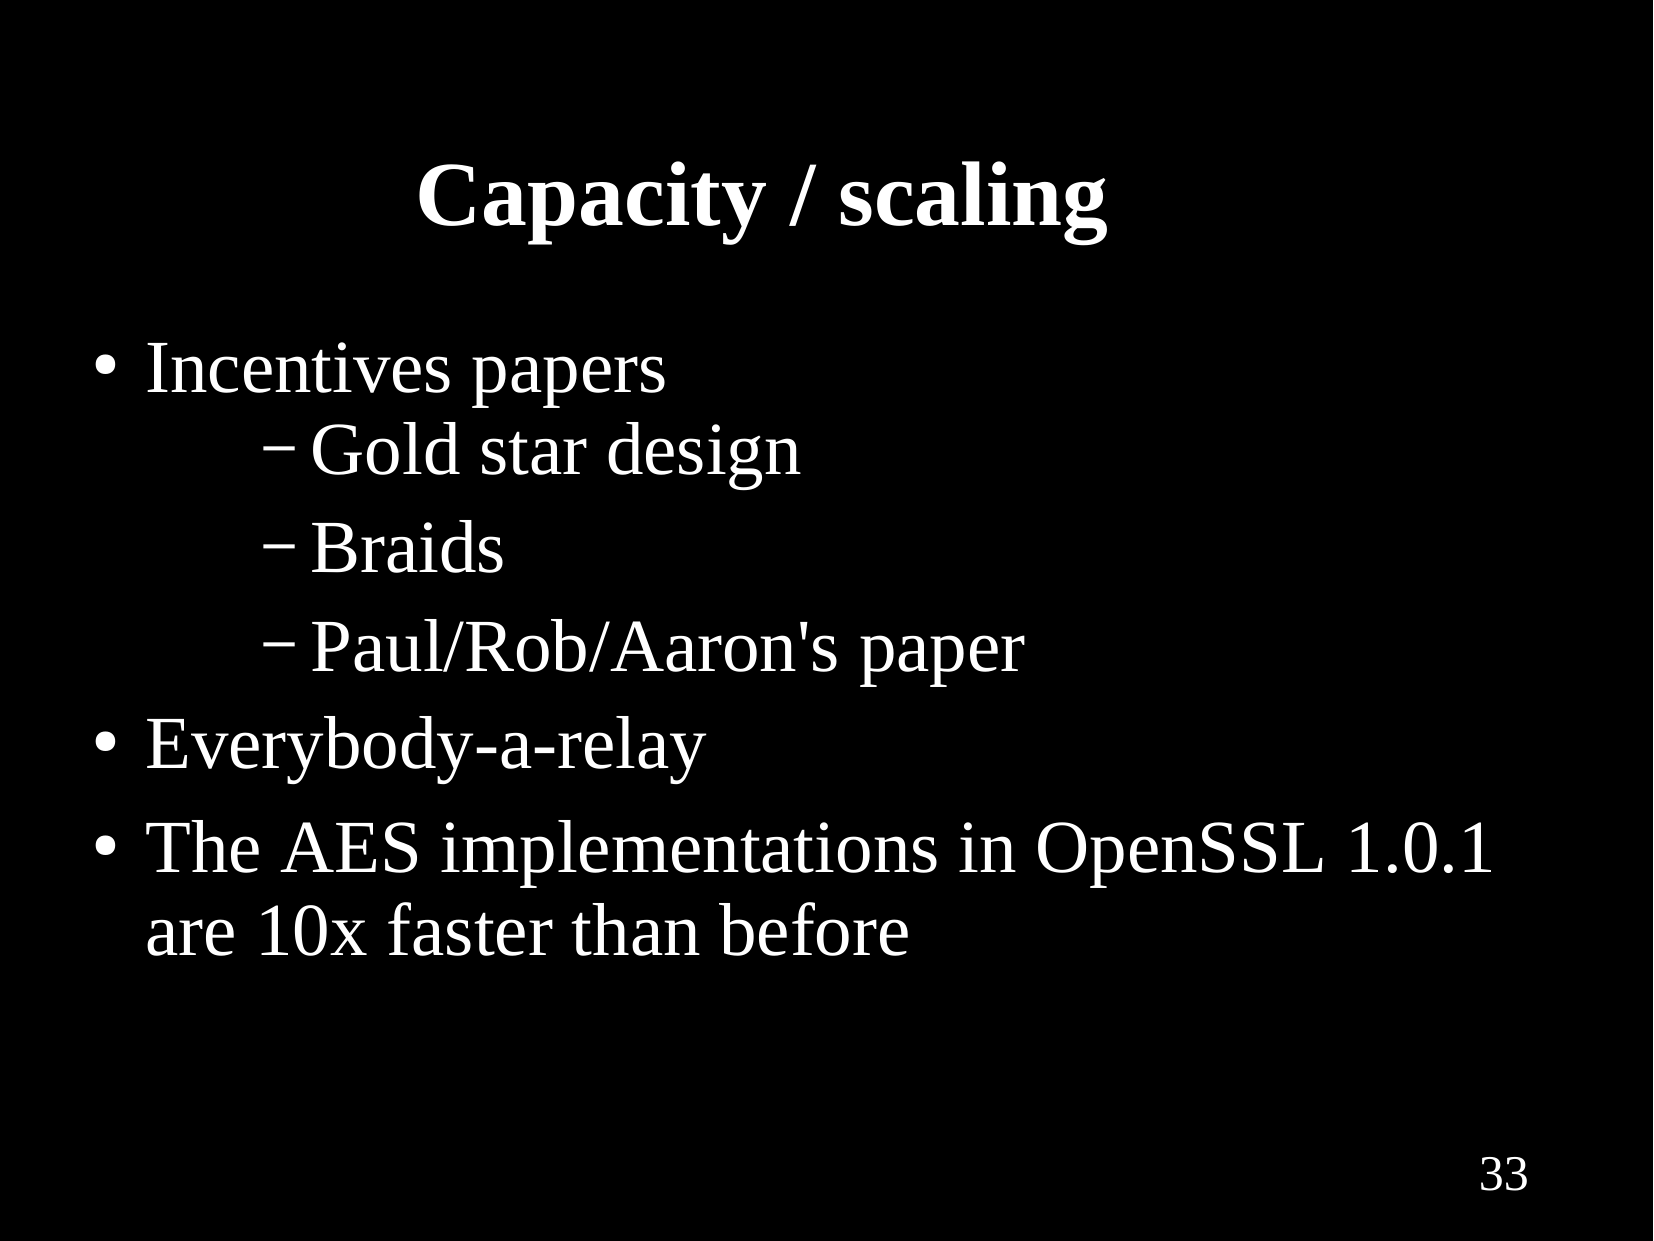

# Capacity / scaling
Incentives papers
Gold star design
Braids
Paul/Rob/Aaron's paper
Everybody-a-relay
The AES implementations in OpenSSL 1.0.1 are 10x faster than before